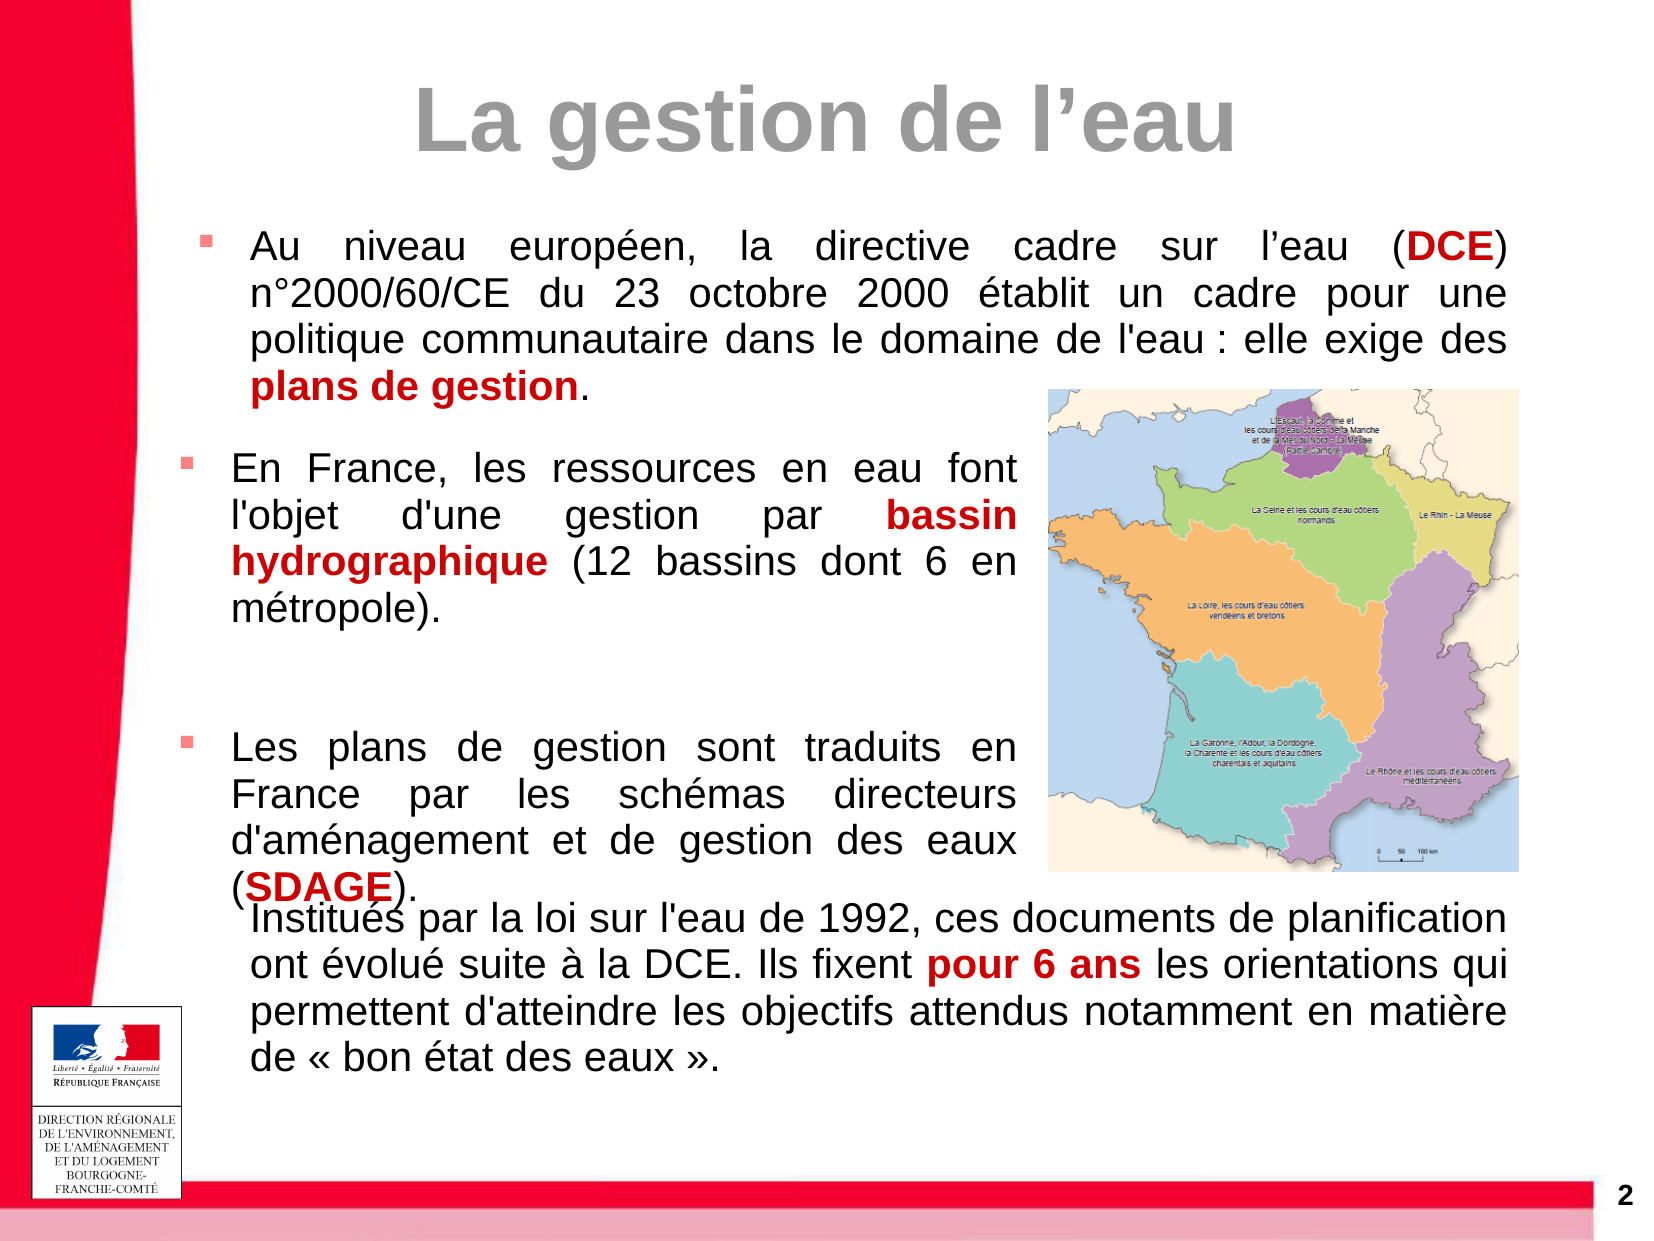

# La gestion de l’eau
Au niveau européen, la directive cadre sur l’eau (DCE) n°2000/60/CE du 23 octobre 2000 établit un cadre pour une politique communautaire dans le domaine de l'eau : elle exige des plans de gestion.
Institués par la loi sur l'eau de 1992, ces documents de planification ont évolué suite à la DCE. Ils fixent pour 6 ans les orientations qui permettent d'atteindre les objectifs attendus notamment en matière de « bon état des eaux ».
En France, les ressources en eau font l'objet d'une gestion par bassin hydrographique (12 bassins dont 6 en métropole).
Les plans de gestion sont traduits en France par les schémas directeurs d'aménagement et de gestion des eaux (SDAGE).
2